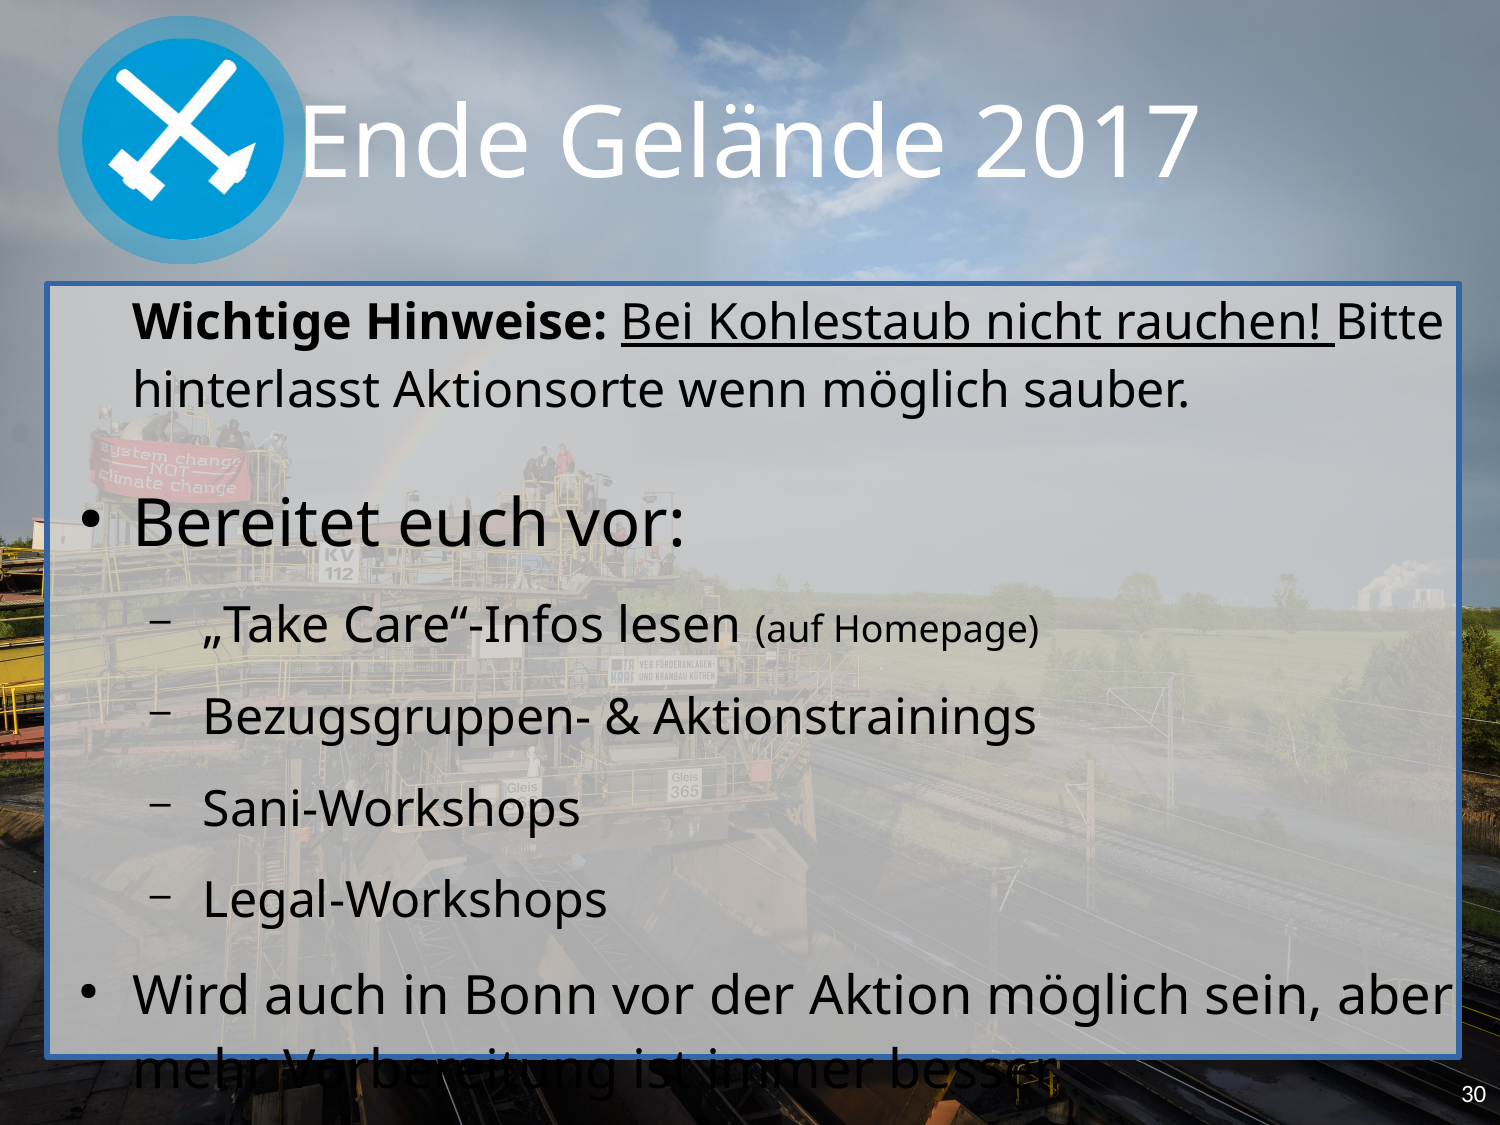

# Ende Gelände 2017
Wichtige Hinweise: Bei Kohlestaub nicht rauchen! Bitte hinterlasst Aktionsorte wenn möglich sauber.
Bereitet euch vor:
„Take Care“-Infos lesen (auf Homepage)
Bezugsgruppen- & Aktionstrainings
Sani-Workshops
Legal-Workshops
Wird auch in Bonn vor der Aktion möglich sein, aber mehr Vorbereitung ist immer besser
30